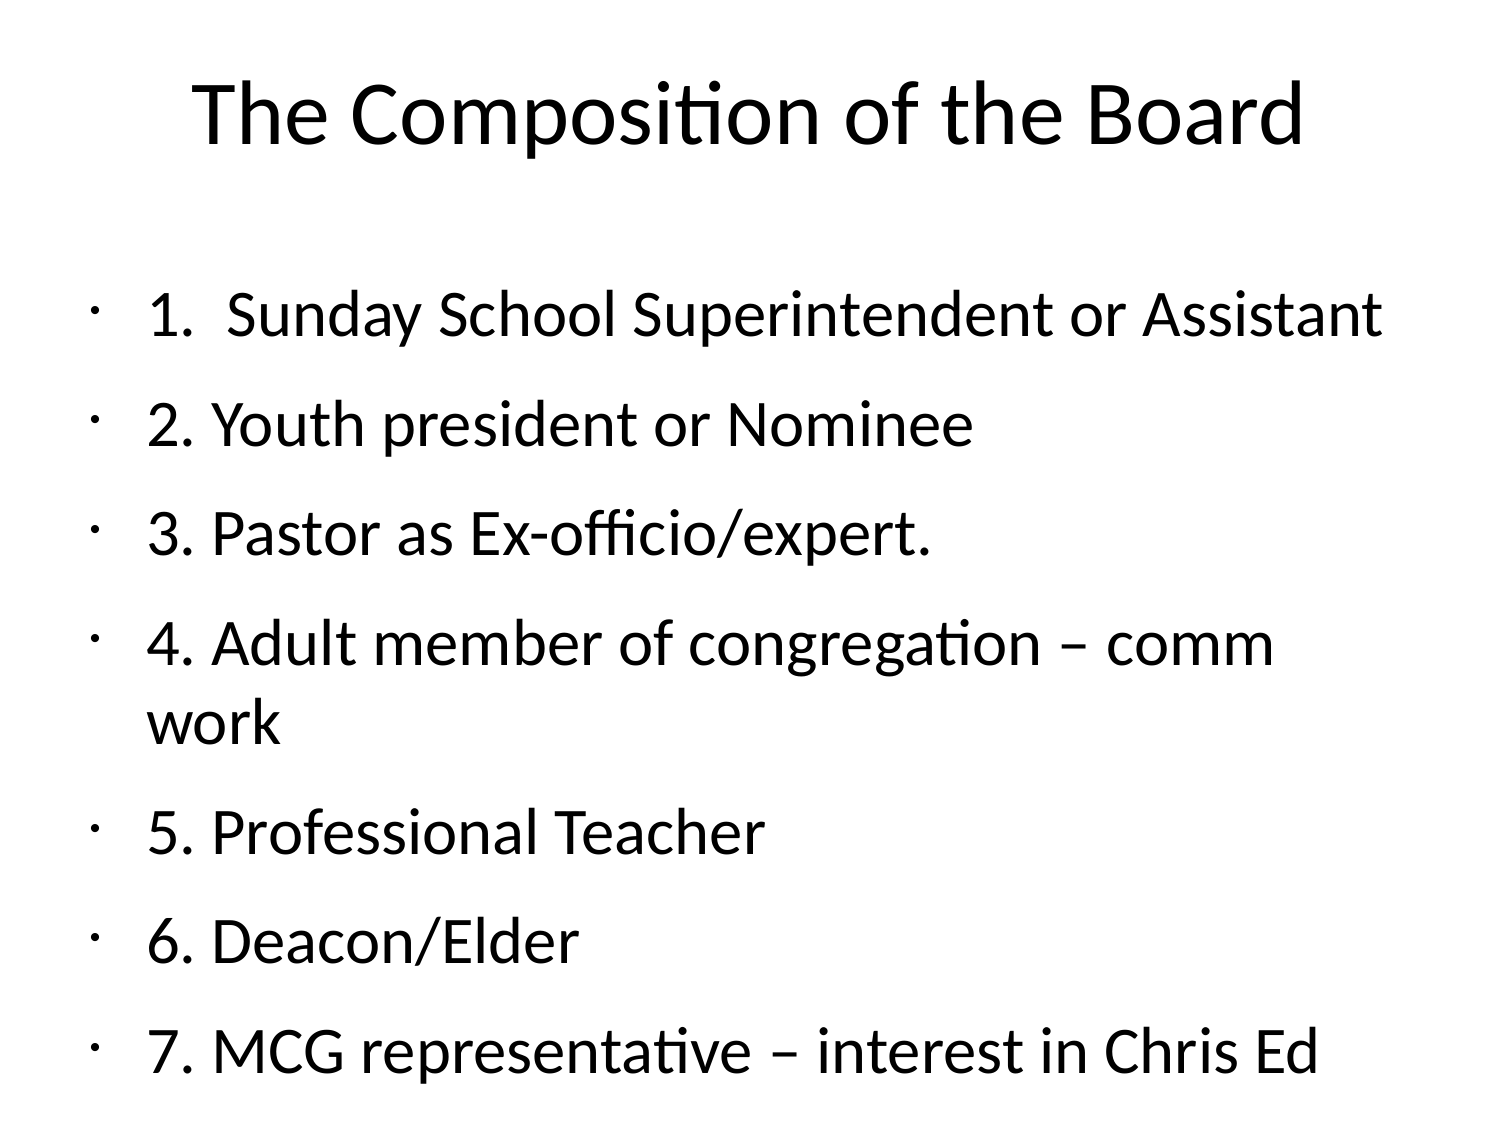

# The Composition of the Board
1. Sunday School Superintendent or Assistant
2. Youth president or Nominee
3. Pastor as Ex-officio/expert.
4. Adult member of congregation – comm work
5. Professional Teacher
6. Deacon/Elder
7. MCG representative – interest in Chris Ed
8. WCG representative – interest in Chris Ed
9. Representative from Evangelism - interest